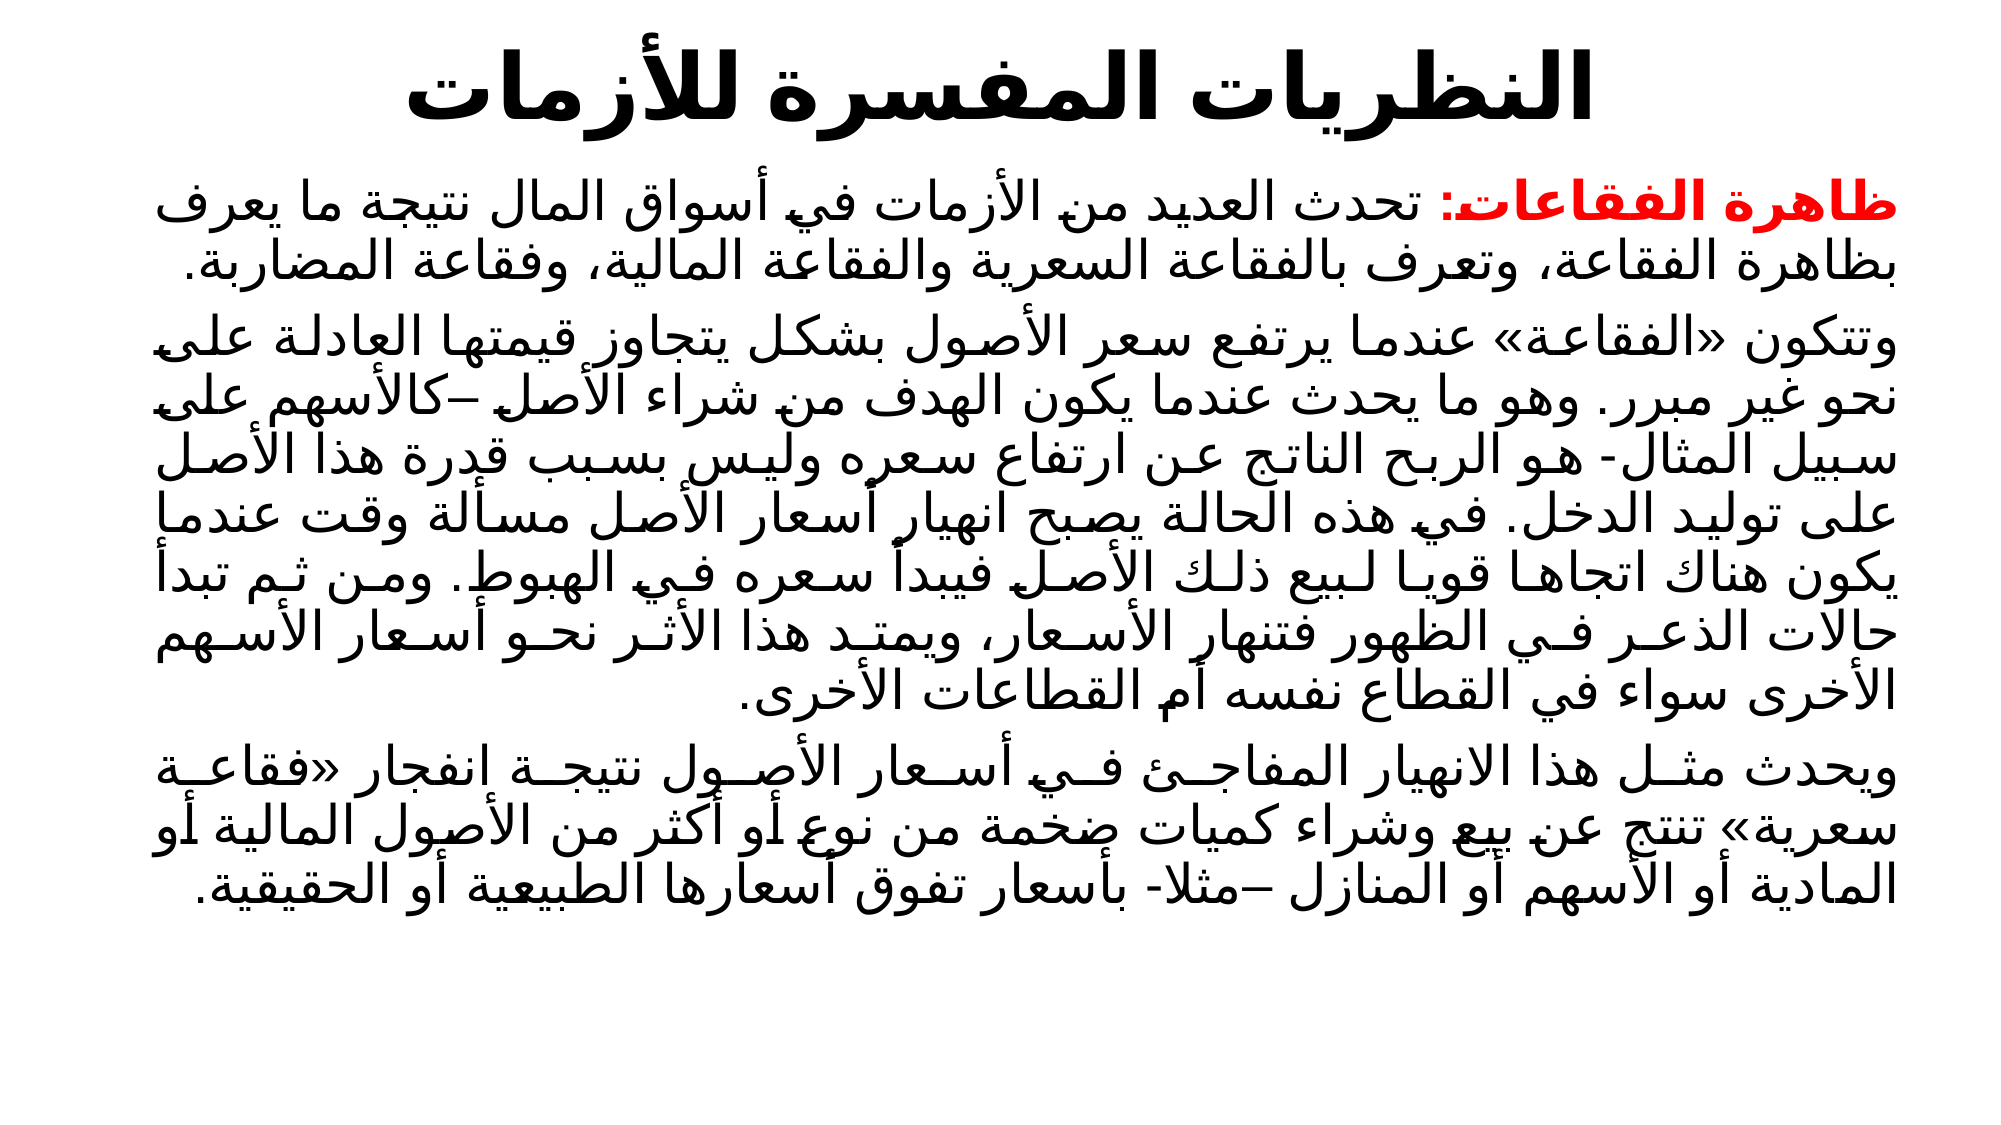

# النظريات المفسرة للأزمات
ظاهرة الفقاعات: تحدث العديد من الأزمات في أسواق المال نتيجة ما يعرف بظاهرة الفقاعة، وتعرف بالفقاعة السعرية والفقاعة المالية، وفقاعة المضاربة.
وتتكون «الفقاعة» عندما يرتفع سعر الأصول بشكل يتجاوز قيمتها العادلة على نحو غير مبرر. وهو ما يحدث عندما يكون الهدف من شراء الأصل –كالأسهم على سبيل المثال- هو الربح الناتج عن ارتفاع سعره وليس بسبب قدرة هذا الأصل على توليد الدخل. في هذه الحالة يصبح انهيار أسعار الأصل مسألة وقت عندما يكون هناك اتجاها قويا لبيع ذلك الأصل فيبدأ سعره في الهبوط. ومن ثم تبدأ حالات الذعر في الظهور فتنهار الأسعار، ويمتد هذا الأثر نحو أسعار الأسهم الأخرى سواء في القطاع نفسه أم القطاعات الأخرى.
ويحدث مثل هذا الانهيار المفاجئ في أسعار الأصول نتيجة انفجار «فقاعة سعرية» تنتج عن بيع وشراء كميات ضخمة من نوع أو أكثر من الأصول المالية أو المادية أو الأسهم أو المنازل –مثلا- بأسعار تفوق أسعارها الطبيعية أو الحقيقية.